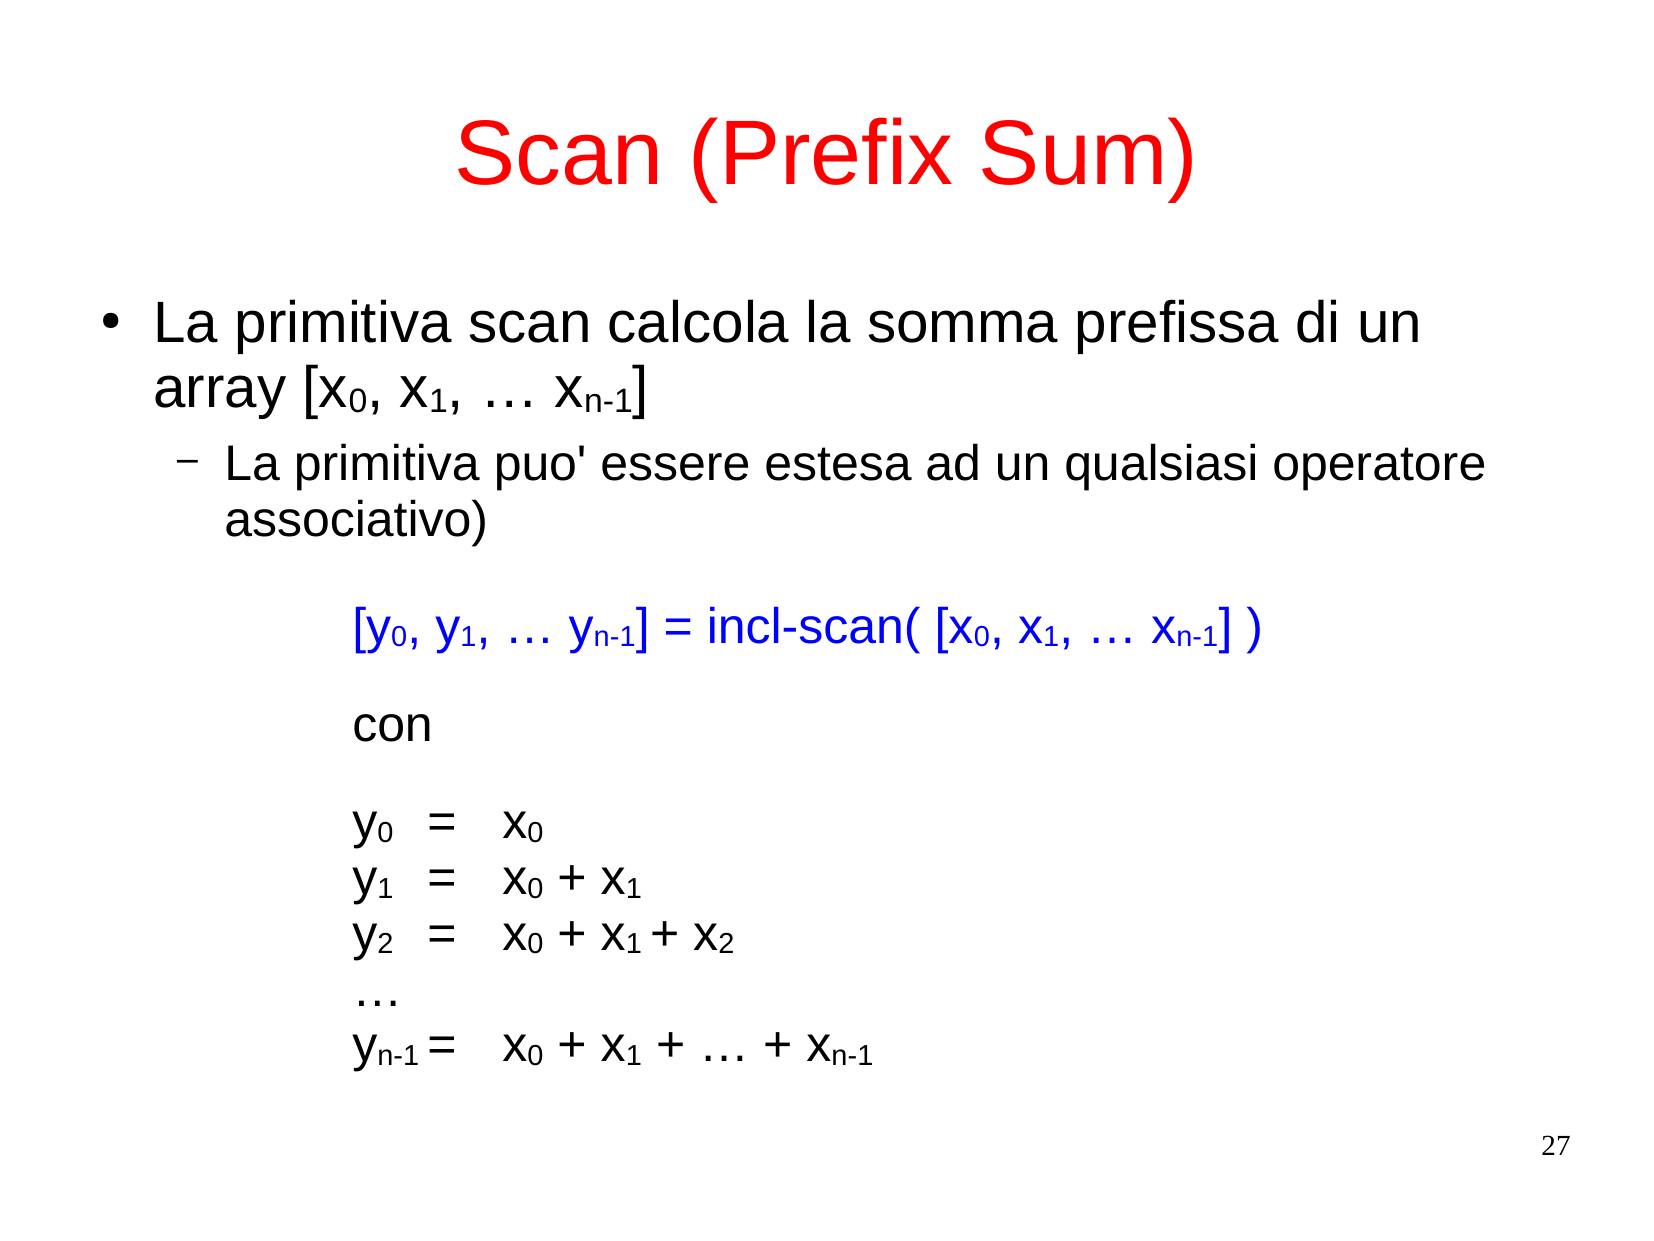

# Scan (Prefix Sum)
La primitiva scan calcola la somma prefissa di un array [x0, x1, … xn-1]
La primitiva puo' essere estesa ad un qualsiasi operatore associativo)
[y0, y1, … yn-1] = incl-scan( [x0, x1, … xn-1] )
con
y0 	= 	x0
y1 	=	x0 + x1
y2	=	x0 + x1 + x2
…
yn-1	=	x0 + x1 + … + xn-1
Algoritmi Avanzati--modulo 2
27